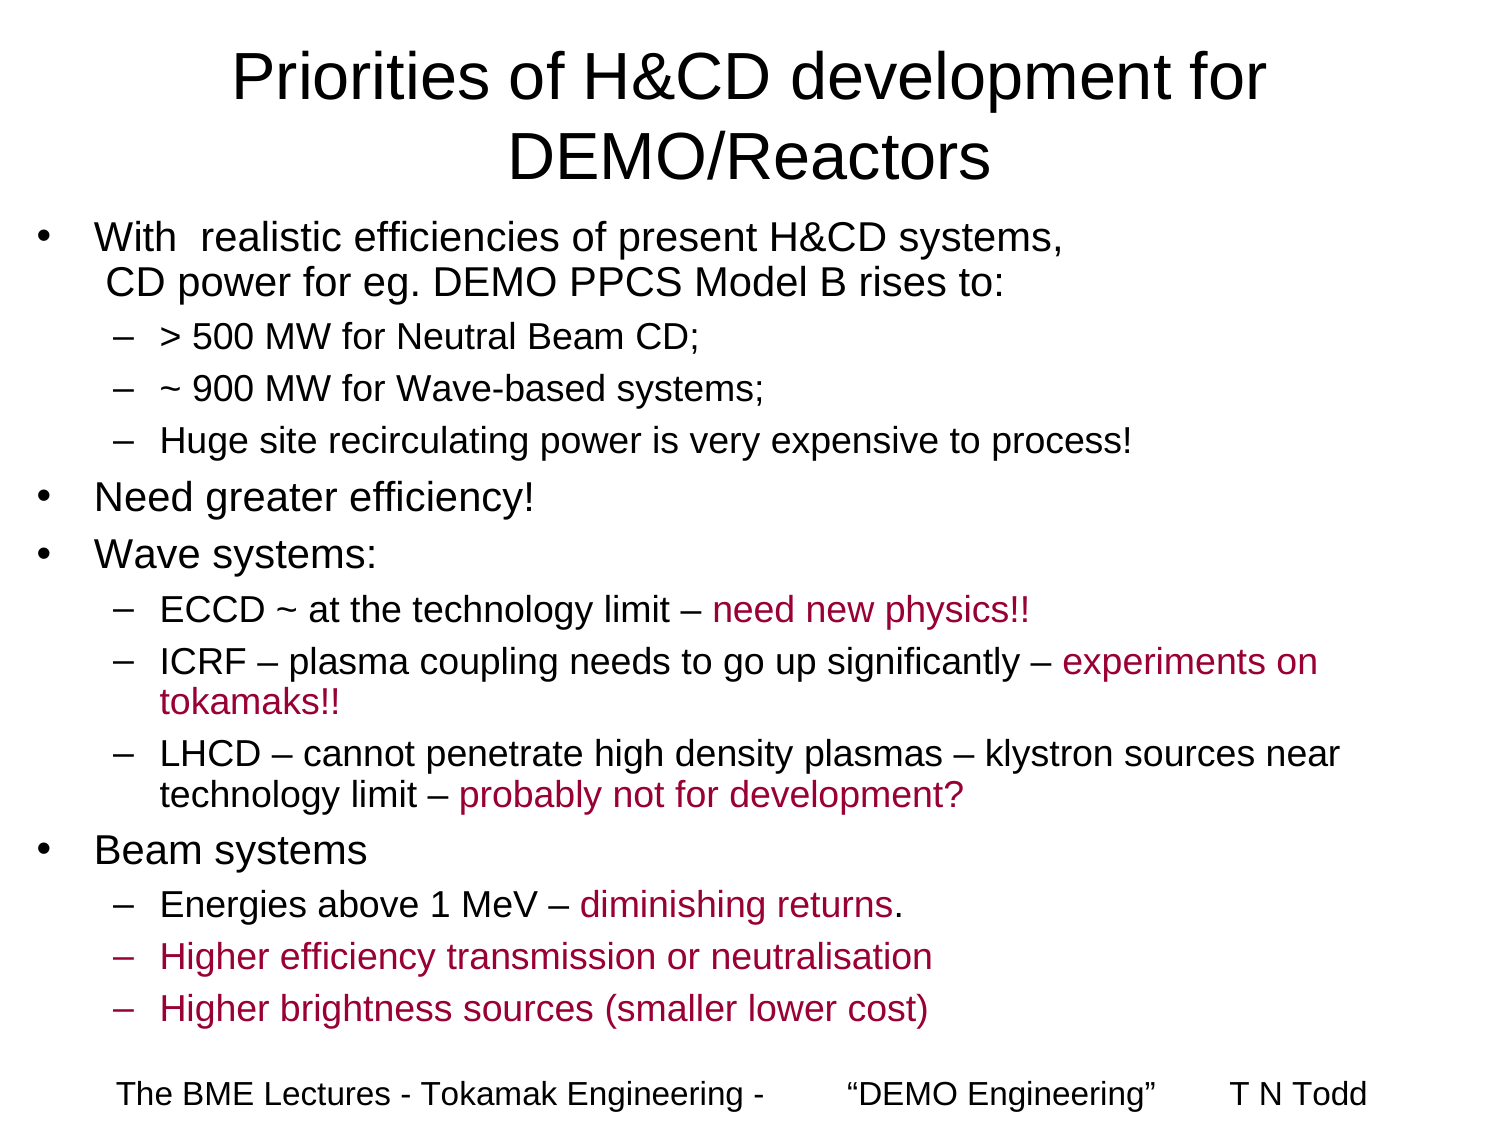

Priorities of H&CD development for DEMO/Reactors
With realistic efficiencies of present H&CD systems,
 CD power for eg. DEMO PPCS Model B rises to:
> 500 MW for Neutral Beam CD;
~ 900 MW for Wave-based systems;
Huge site recirculating power is very expensive to process!
Need greater efficiency!
Wave systems:
ECCD ~ at the technology limit – need new physics!!
ICRF – plasma coupling needs to go up significantly – experiments on tokamaks!!
LHCD – cannot penetrate high density plasmas – klystron sources near technology limit – probably not for development?
Beam systems
Energies above 1 MeV – diminishing returns.
Higher efficiency transmission or neutralisation
Higher brightness sources (smaller lower cost)